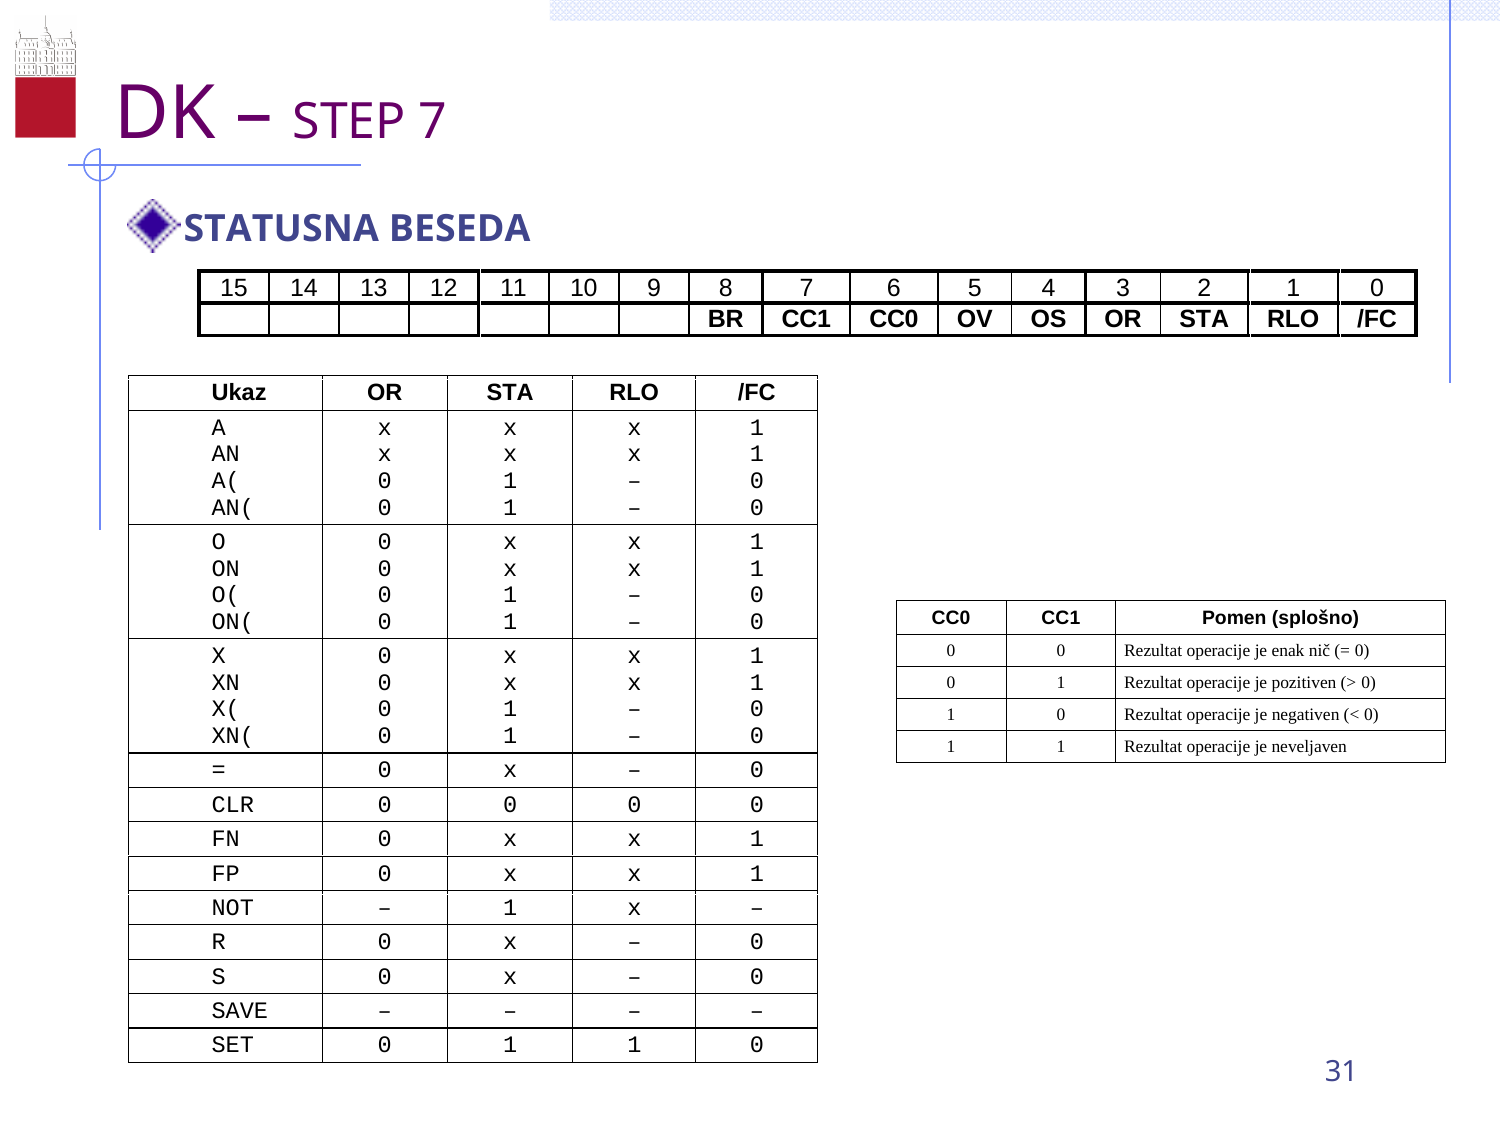

DK – STEP 7
# STATUSNA BESEDA